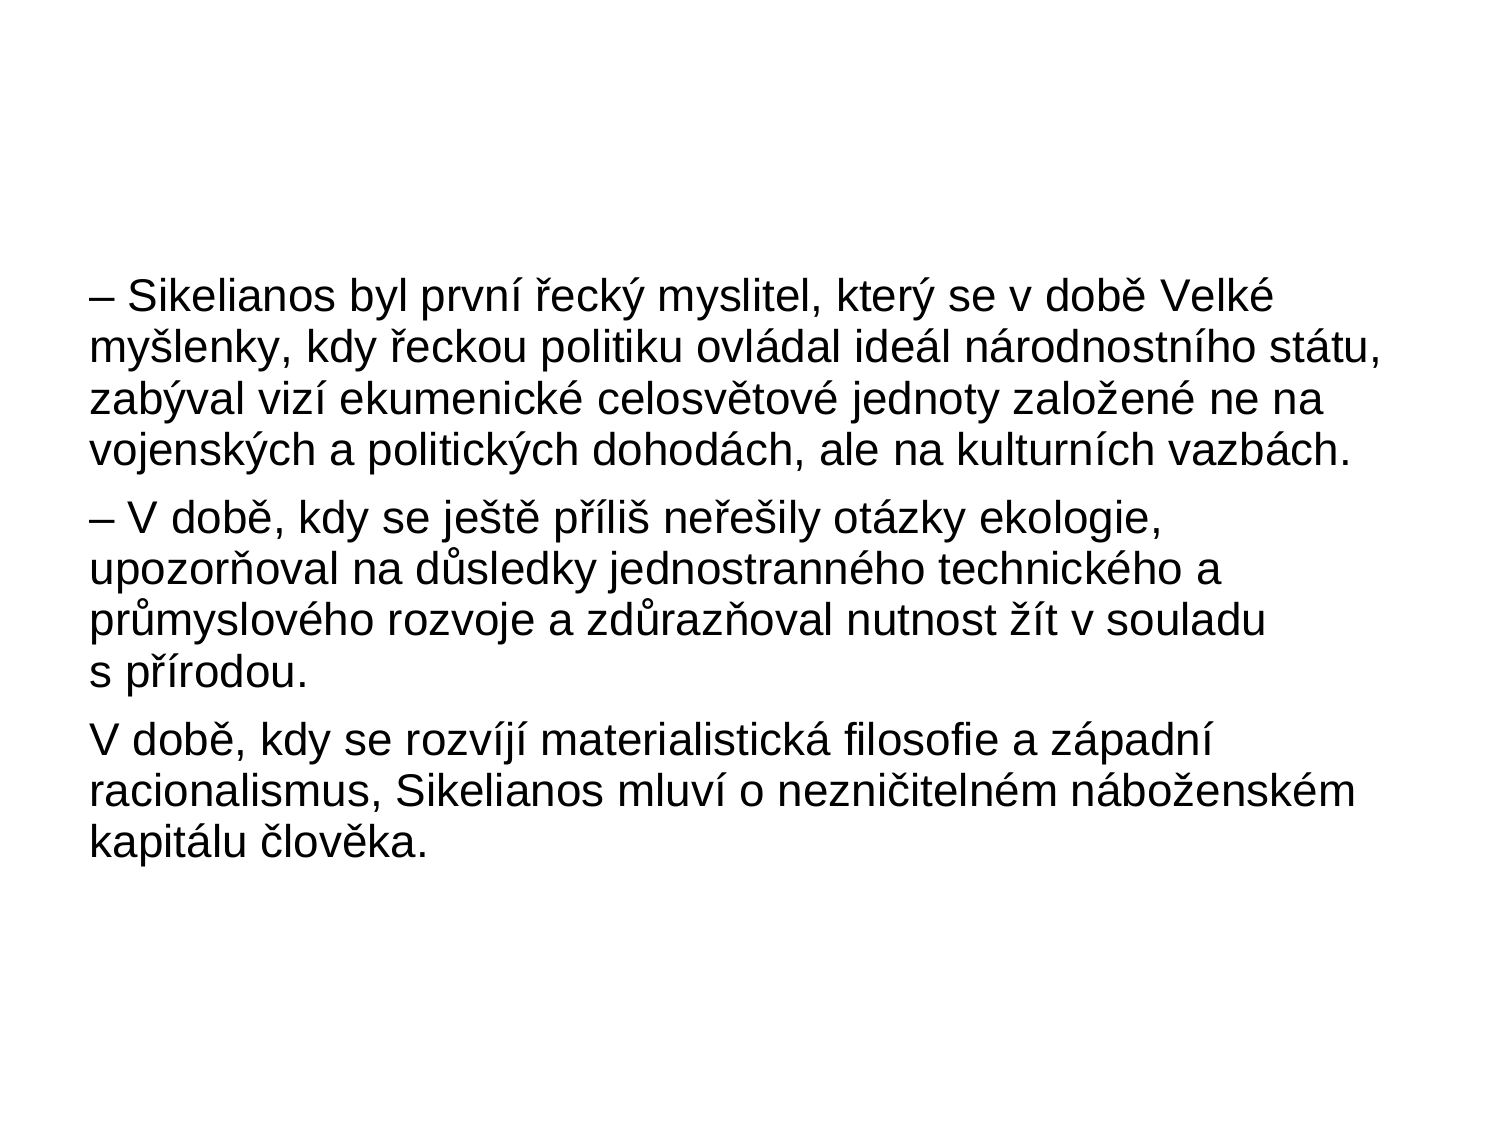

#
– Sikelianos byl první řecký myslitel, který se v době Velké myšlenky, kdy řeckou politiku ovládal ideál národnostního státu, zabýval vizí ekumenické celosvětové jednoty založené ne na vojenských a politických dohodách, ale na kulturních vazbách.
– V době, kdy se ještě příliš neřešily otázky ekologie, upozorňoval na důsledky jednostranného technického a průmyslového rozvoje a zdůrazňoval nutnost žít v souladu s přírodou.
V době, kdy se rozvíjí materialistická filosofie a západní racionalismus, Sikelianos mluví o nezničitelném náboženském kapitálu člověka.